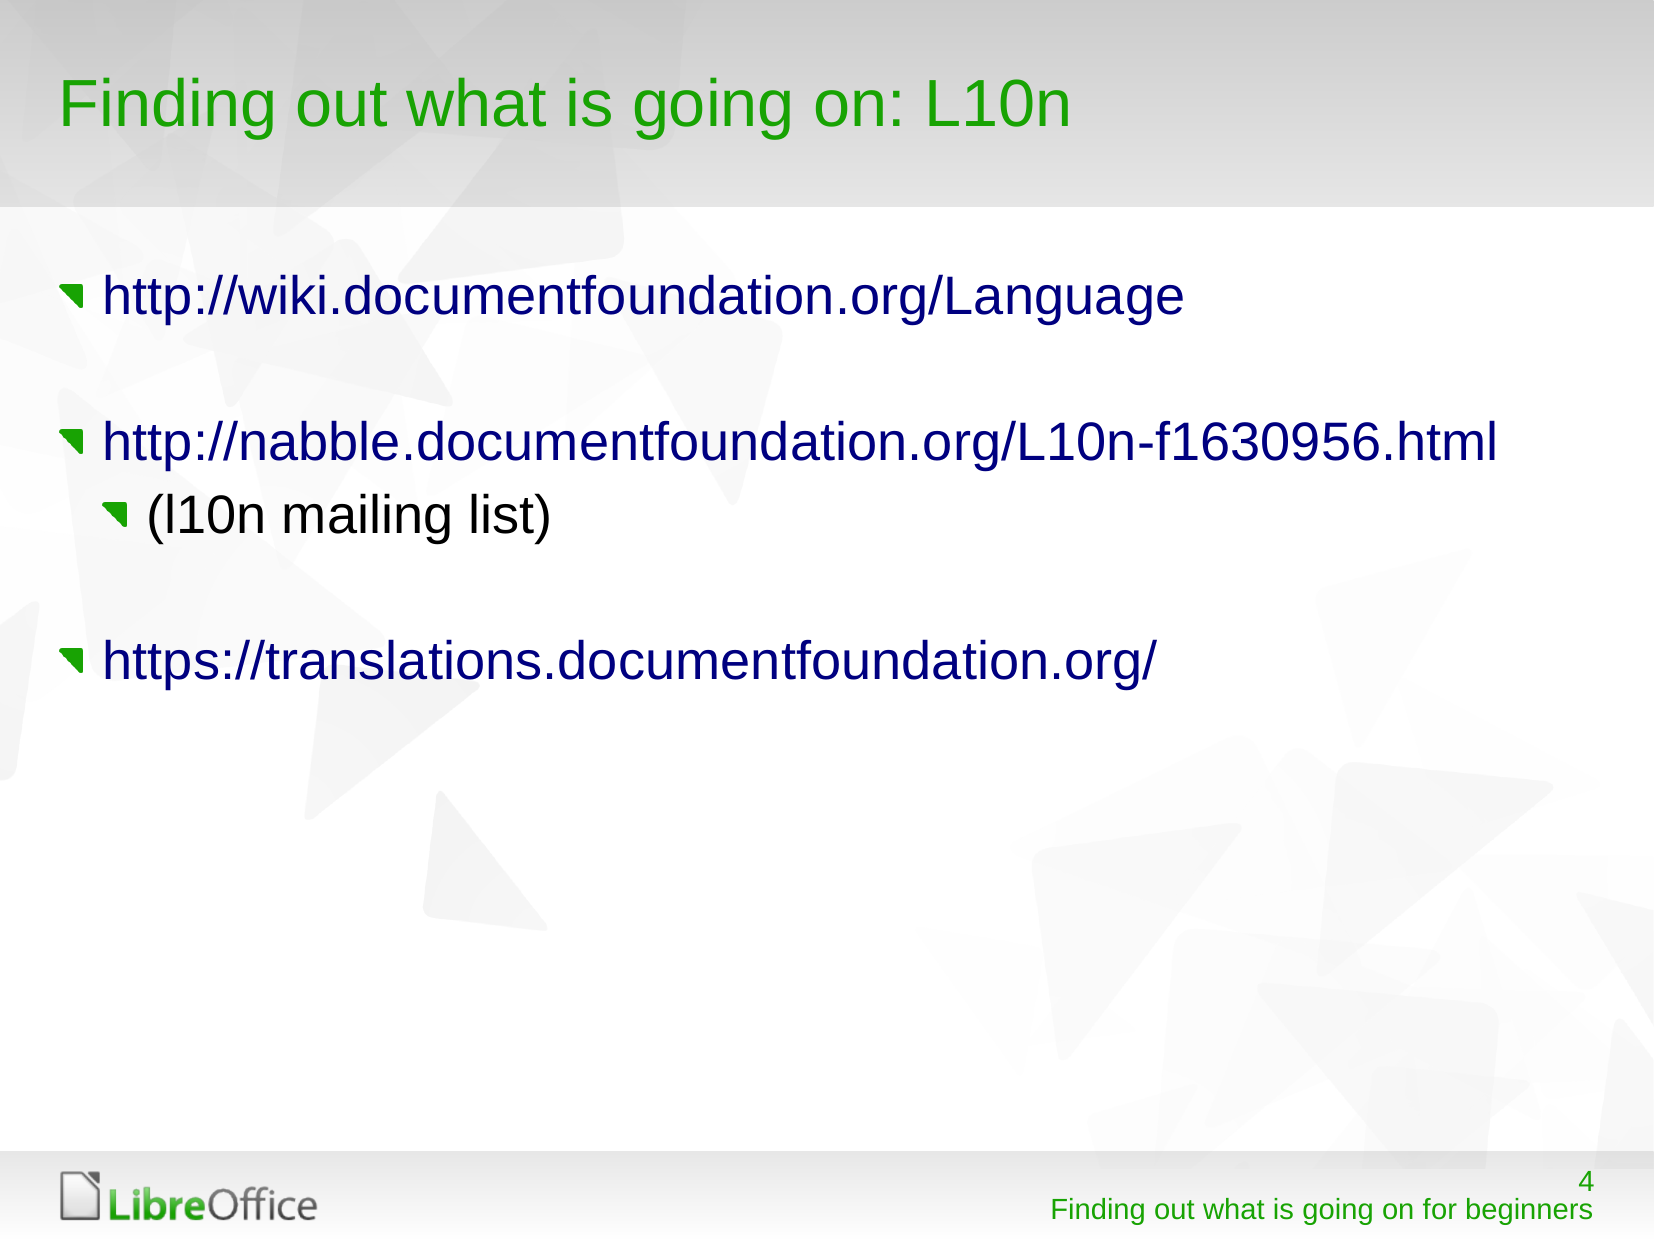

# Finding out what is going on: L10n
http://wiki.documentfoundation.org/Language
http://nabble.documentfoundation.org/L10n-f1630956.html
(l10n mailing list)
https://translations.documentfoundation.org/
4
Finding out what is going on for beginners